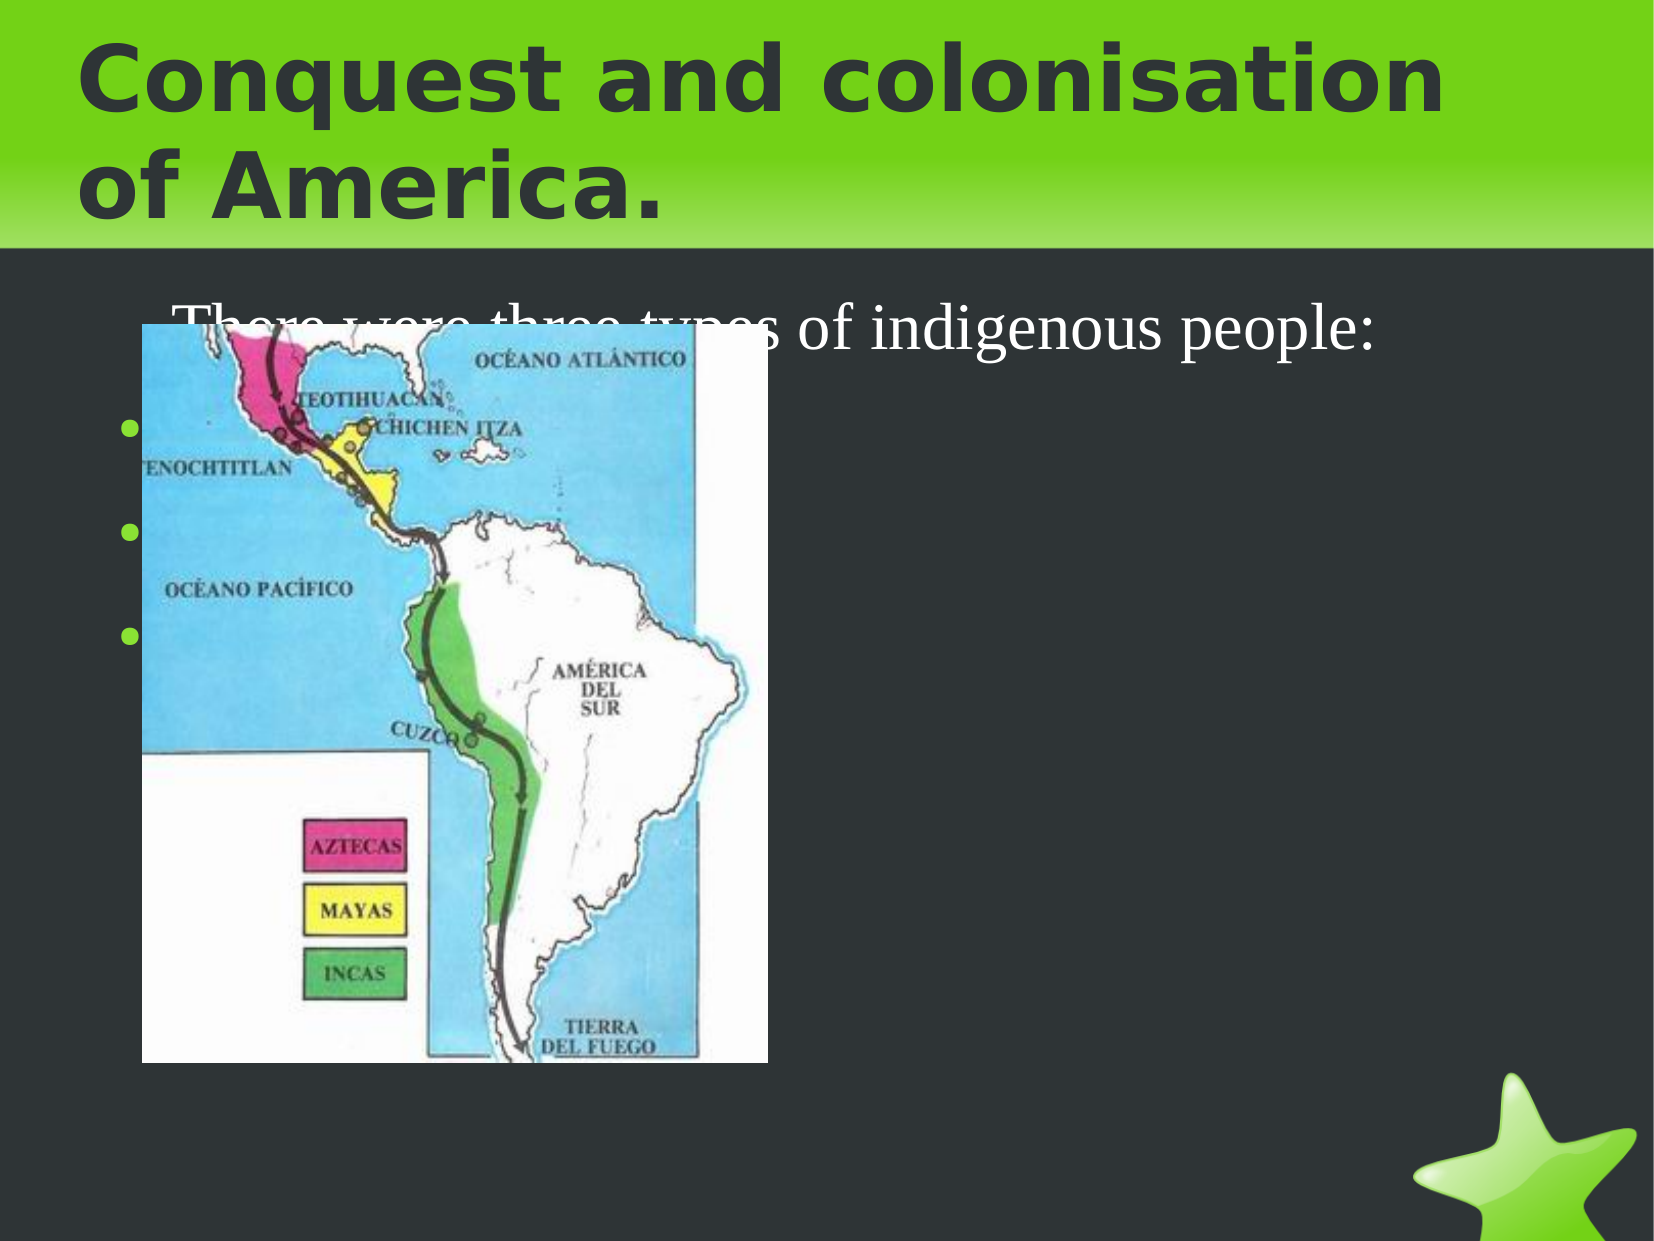

# Conquest and colonisation of America.
There were three types of indigenous people:
The Maya
The Aztec
The Inca